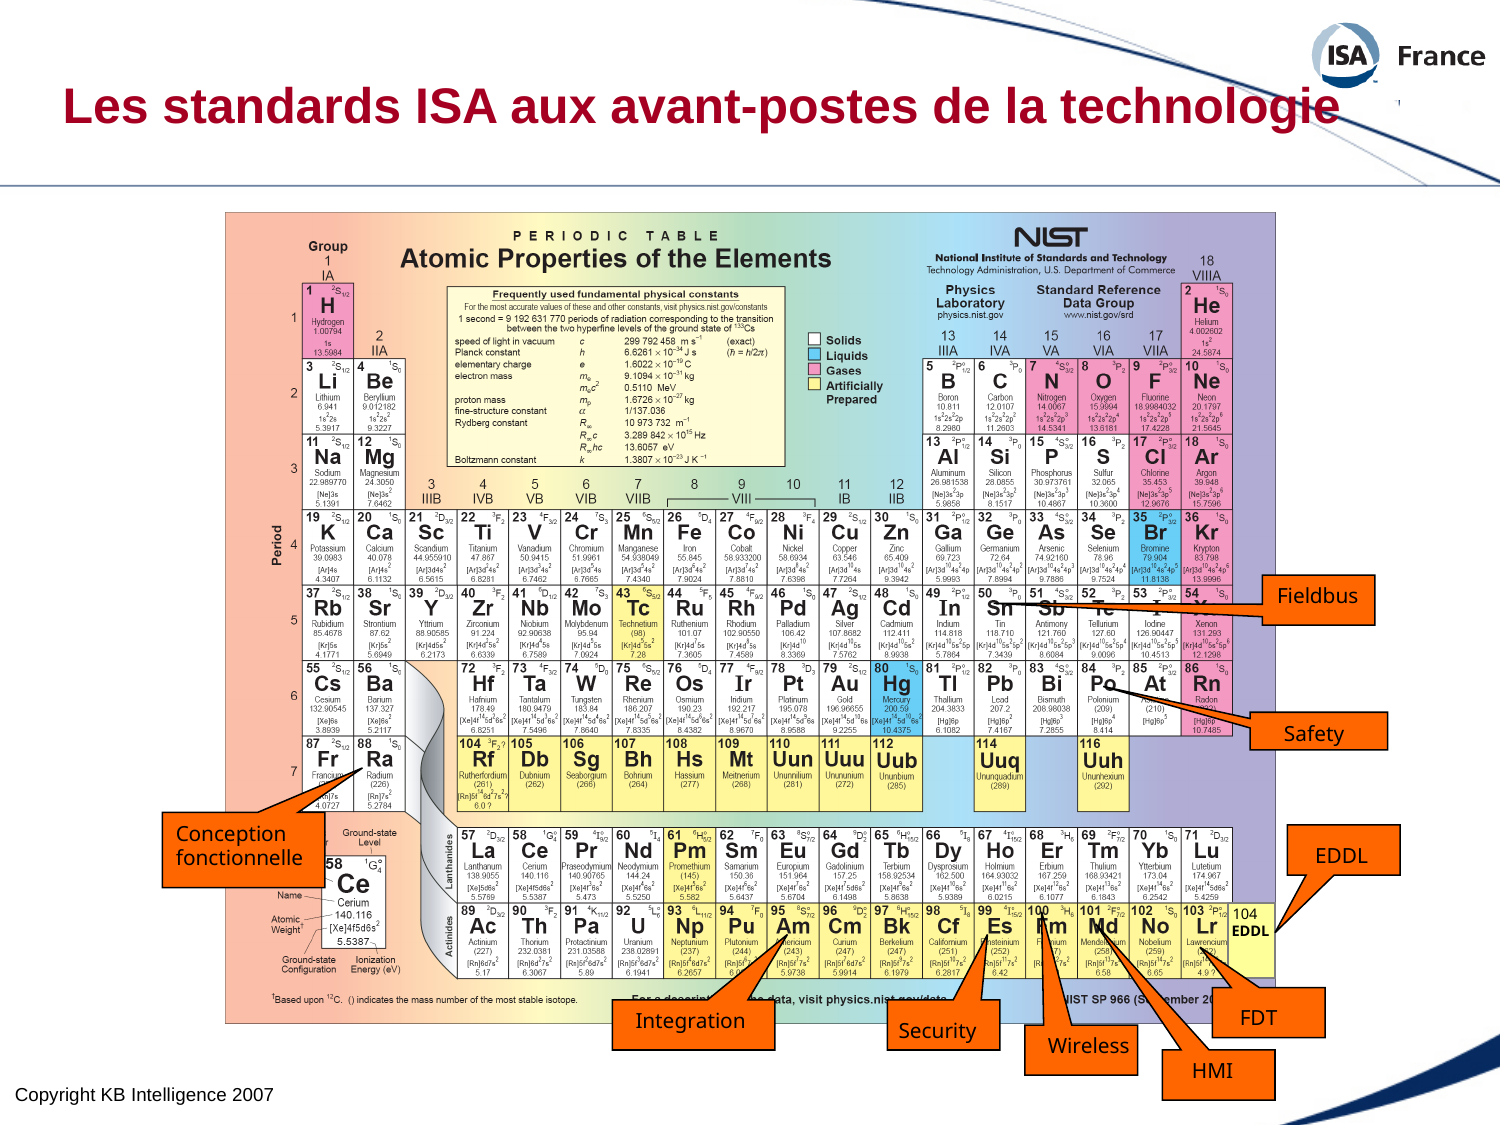

# Les standards ISA aux avant-postes de la technologie
Fieldbus
Safety
Conception
fonctionnelle
EDDL
 104
 EDDL
FDT
Integration
Security
Wireless
HMI
Copyright KB Intelligence 2007